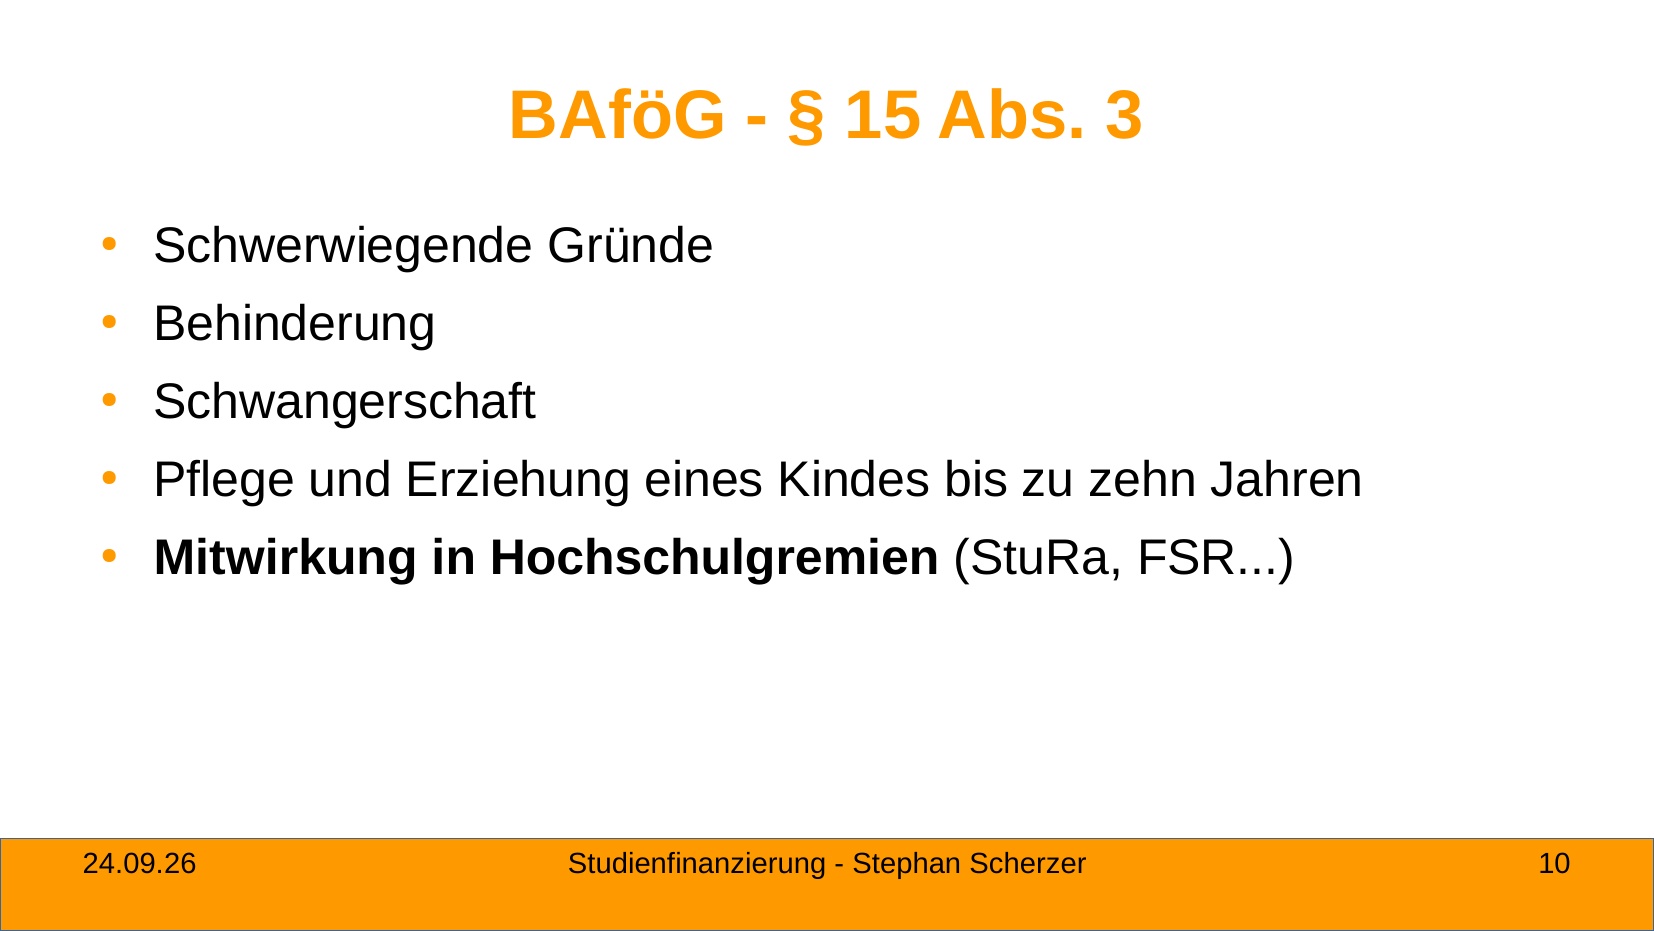

# BAföG - § 15 Abs. 3
Schwerwiegende Gründe
Behinderung
Schwangerschaft
Pflege und Erziehung eines Kindes bis zu zehn Jahren
Mitwirkung in Hochschulgremien (StuRa, FSR...)
Studienfinanzierung - Stephan Scherzer
10